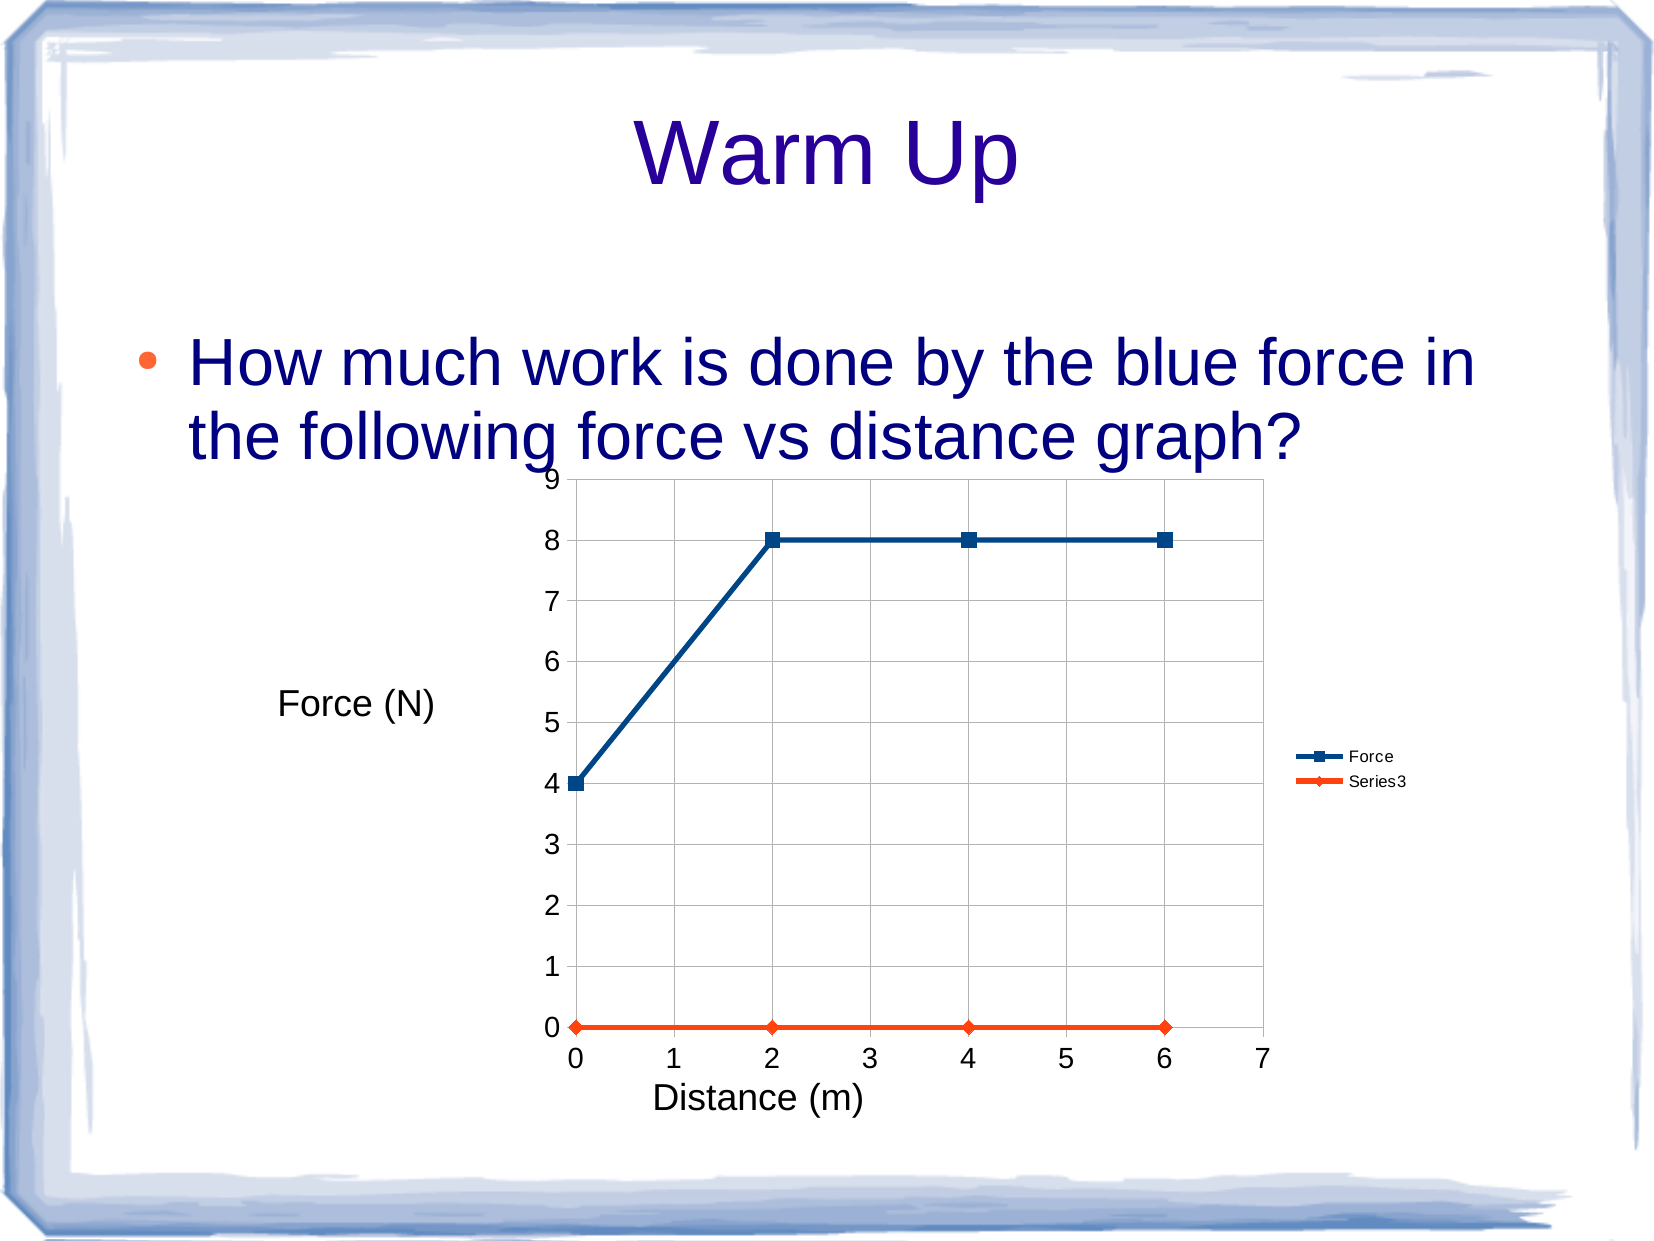

# Warm Up
How much work is done by the blue force in the following force vs distance graph?
### Chart
| Category | Force | |
|---|---|---|Force (N)
Distance (m)